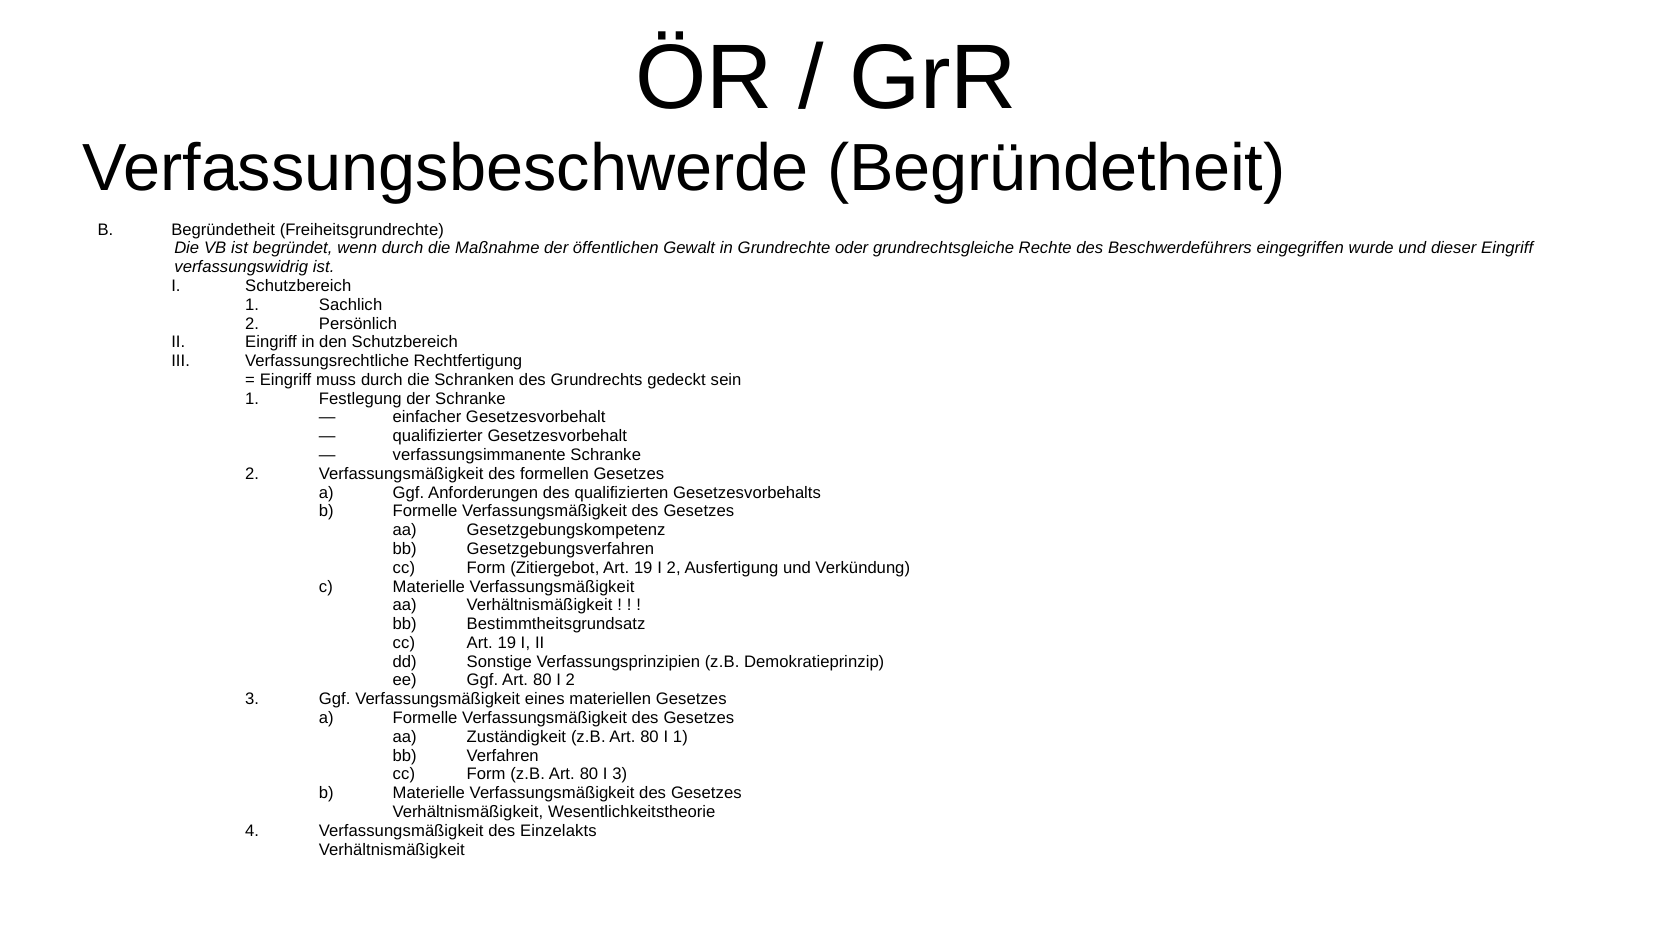

# ÖR / GrR
Verfassungsbeschwerde (Begründetheit)
B.	Begründetheit (Freiheitsgrundrechte)
Die VB ist begründet, wenn durch die Maßnahme der öffentlichen Gewalt in Grundrechte oder grundrechtsgleiche Rechte des Beschwerdeführers eingegriffen wurde und dieser Eingriff verfassungswidrig ist.
	I.	Schutzbereich
		1.	Sachlich
		2.	Persönlich
	II.	Eingriff in den Schutzbereich
	III.	Verfassungsrechtliche Rechtfertigung
		= Eingriff muss durch die Schranken des Grundrechts gedeckt sein
		1.	Festlegung der Schranke
			—	einfacher Gesetzesvorbehalt
			—	qualifizierter Gesetzesvorbehalt
			—	verfassungsimmanente Schranke
		2.	Verfassungsmäßigkeit des formellen Gesetzes
			a)	Ggf. Anforderungen des qualifizierten Gesetzesvorbehalts
			b)	Formelle Verfassungsmäßigkeit des Gesetzes
				aa)	Gesetzgebungskompetenz
				bb)	Gesetzgebungsverfahren
				cc)	Form (Zitiergebot, Art. 19 I 2, Ausfertigung und Verkündung)
			c)	Materielle Verfassungsmäßigkeit
				aa)	Verhältnismäßigkeit ! ! !
				bb)	Bestimmtheitsgrundsatz
				cc)	Art. 19 I, II
				dd)	Sonstige Verfassungsprinzipien (z.B. Demokratieprinzip)
				ee)	Ggf. Art. 80 I 2
		3.	Ggf. Verfassungsmäßigkeit eines materiellen Gesetzes
			a)	Formelle Verfassungsmäßigkeit des Gesetzes
				aa)	Zuständigkeit (z.B. Art. 80 I 1)
				bb)	Verfahren
				cc)	Form (z.B. Art. 80 I 3)
			b)	Materielle Verfassungsmäßigkeit des Gesetzes
				Verhältnismäßigkeit, Wesentlichkeitstheorie
		4.	Verfassungsmäßigkeit des Einzelakts
			Verhältnismäßigkeit